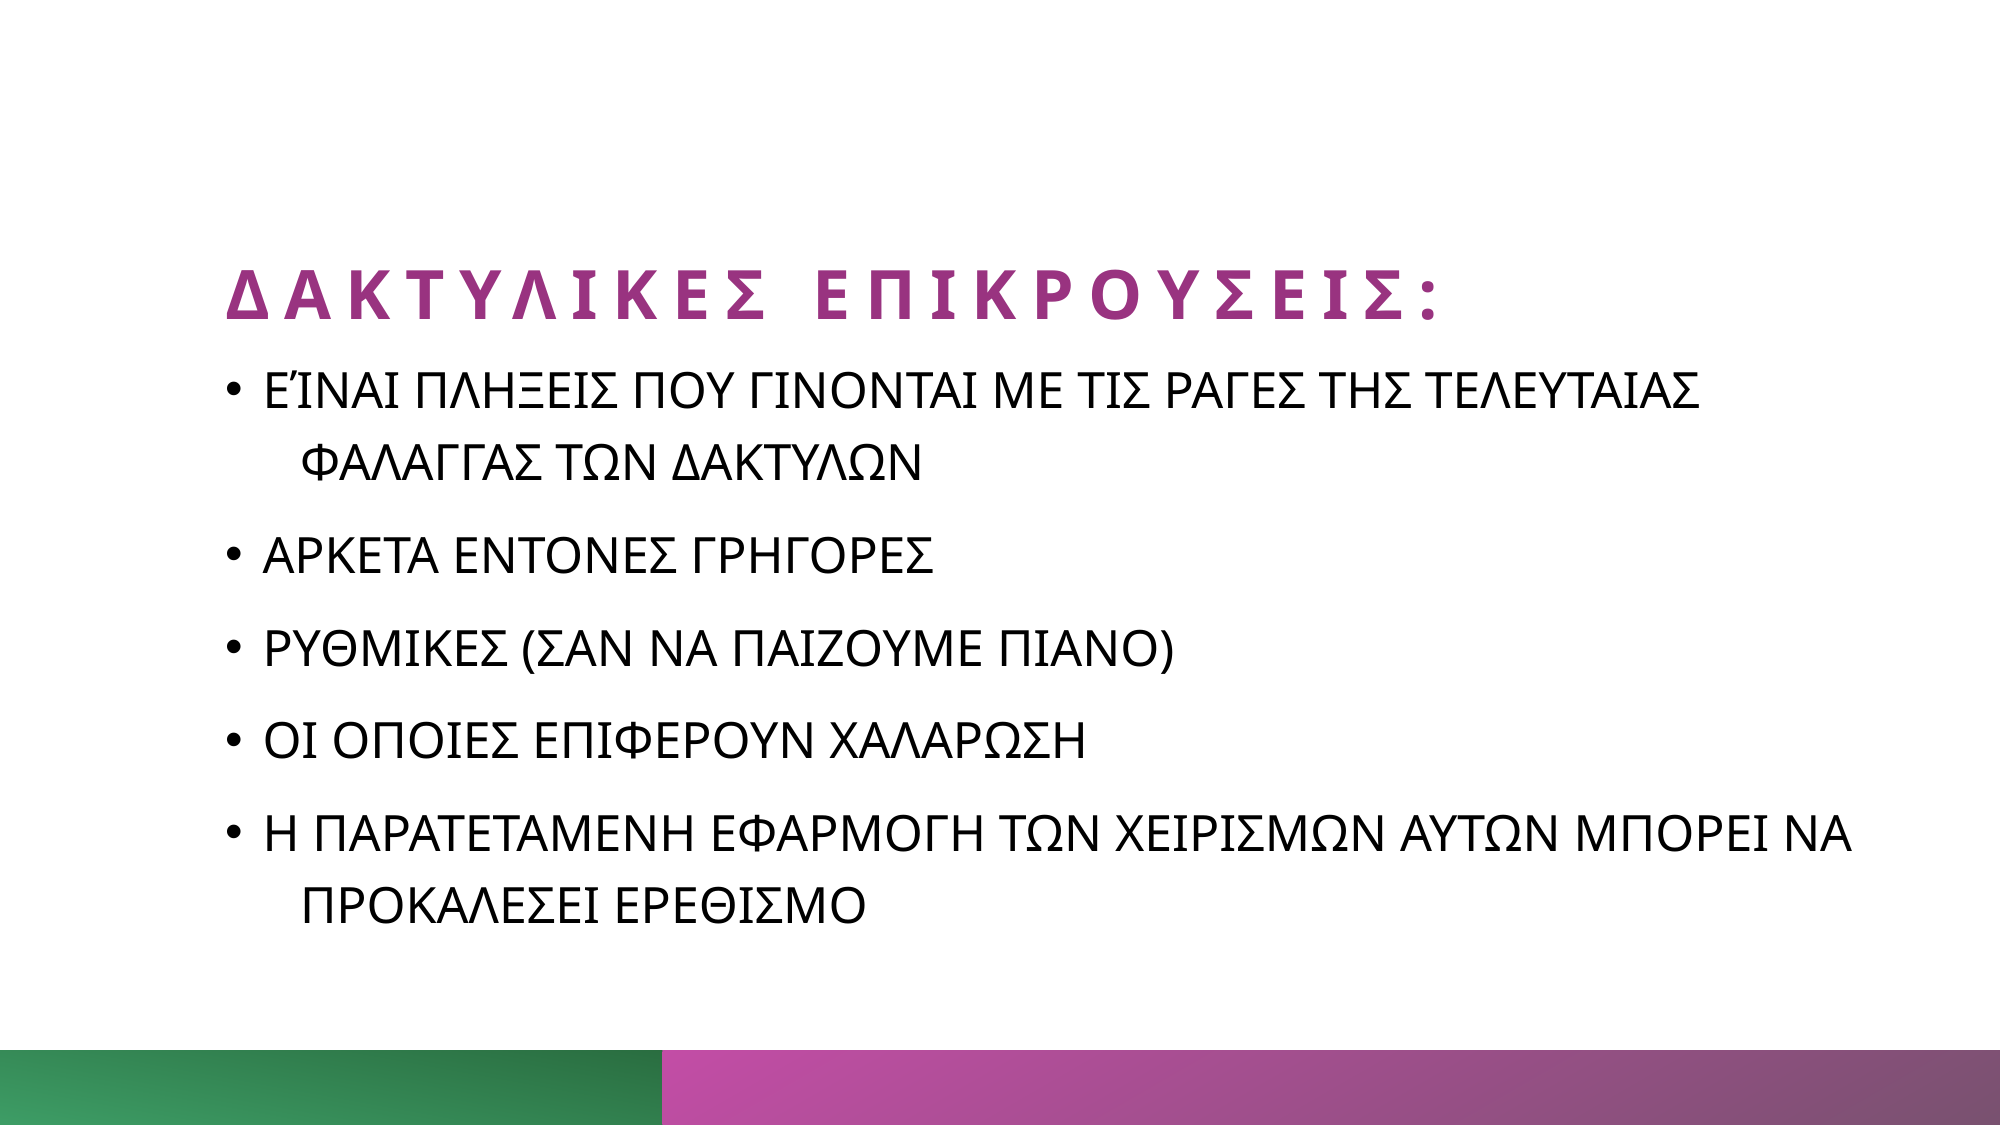

# ΔΑΚΤΥΛΙΚΕΣ ΕΠΙΚΡΟΥΣΕΙΣ:
ΕΊΝΑΙ ΠΛΗΞΕΙΣ ΠΟΥ ΓΙΝΟΝΤΑΙ ΜΕ ΤΙΣ ΡΑΓΕΣ ΤΗΣ ΤΕΛΕΥΤΑΙΑΣ ΦΑΛΑΓΓΑΣ ΤΩΝ ΔΑΚΤΥΛΩΝ
ΑΡΚΕΤΑ ΕΝΤΟΝΕΣ ΓΡΗΓΟΡΕΣ
ΡΥΘΜΙΚΕΣ (ΣΑΝ ΝΑ ΠΑΙΖΟΥΜΕ ΠΙΑΝΟ)
ΟΙ ΟΠΟΙΕΣ ΕΠΙΦΕΡΟΥΝ ΧΑΛΑΡΩΣΗ
Η ΠΑΡΑΤΕΤΑΜΕΝΗ ΕΦΑΡΜΟΓΗ ΤΩΝ ΧΕΙΡΙΣΜΩΝ ΑΥΤΩΝ ΜΠΟΡΕΙ ΝΑ ΠΡΟΚΑΛΕΣΕΙ ΕΡΕΘΙΣΜΟ